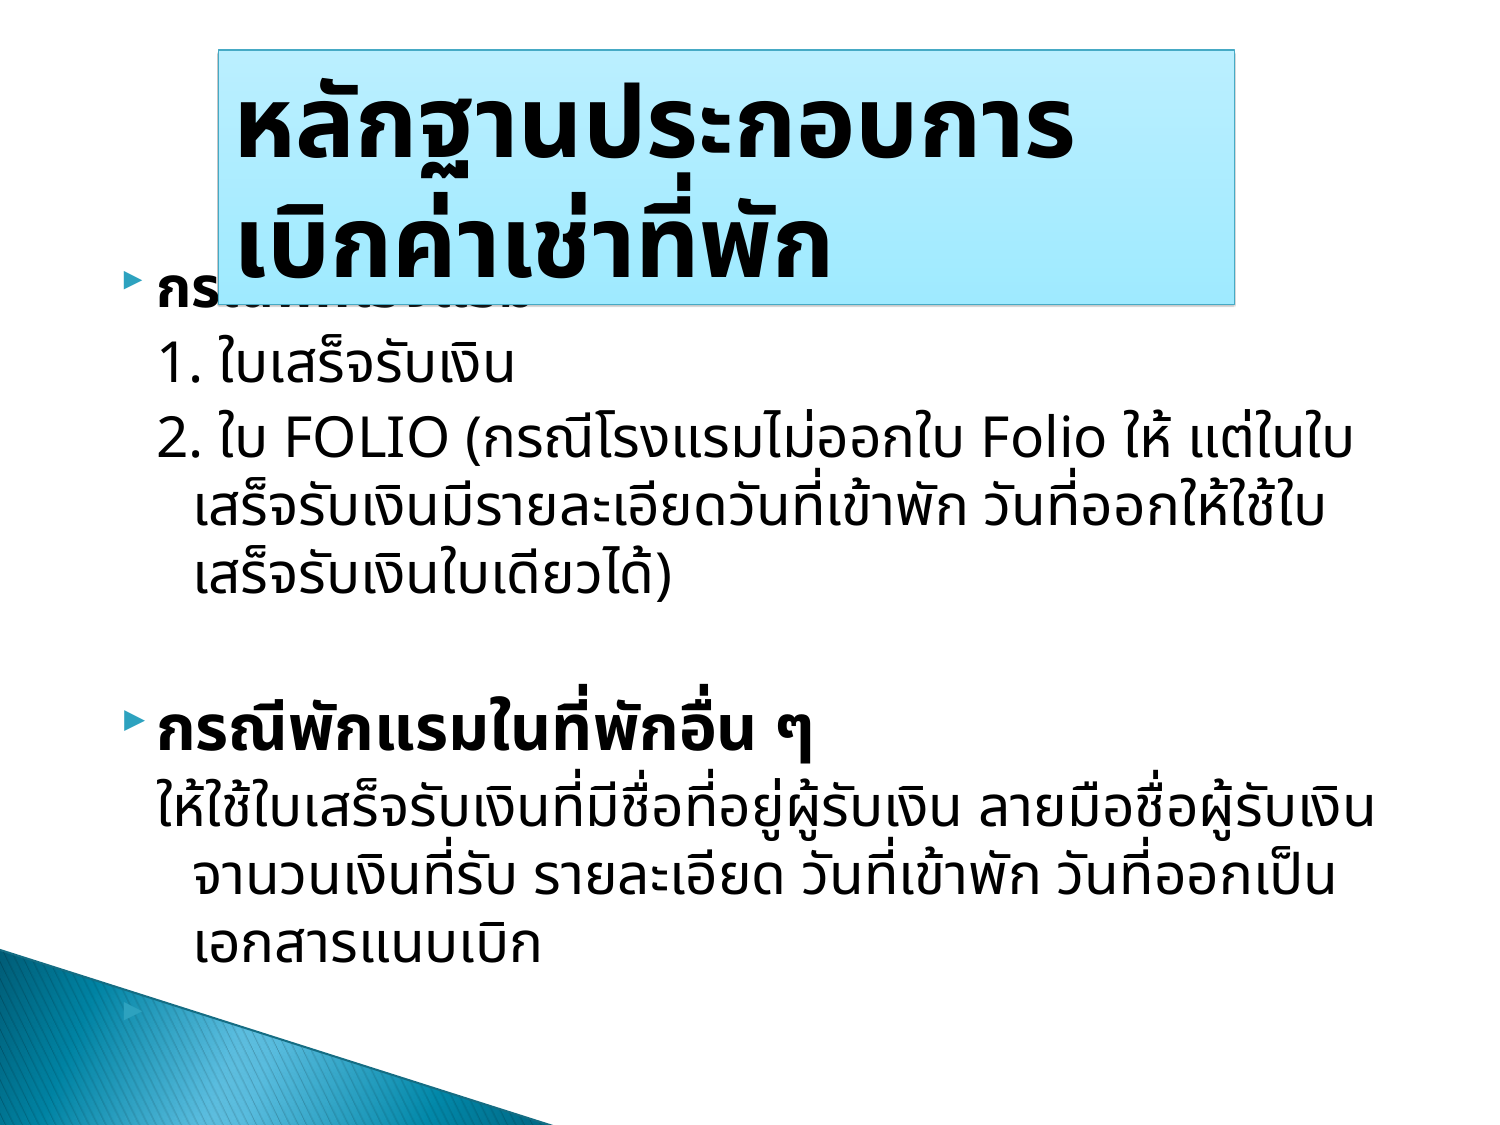

หลักฐานประกอบการเบิกค่าเช่าที่พัก
# กรณีพักโรงแรม
1. ใบเสร็จรับเงิน
2. ใบ FOLIO (กรณีโรงแรมไม่ออกใบ Folio ให้ แต่ในใบเสร็จรับเงินมีรายละเอียดวันที่เข้าพัก วันที่ออกให้ใช้ใบเสร็จรับเงินใบเดียวได้)
กรณีพักแรมในที่พักอื่น ๆ
ให้ใช้ใบเสร็จรับเงินที่มีชื่อที่อยู่ผู้รับเงิน ลายมือชื่อผู้รับเงิน จานวนเงินที่รับ รายละเอียด วันที่เข้าพัก วันที่ออกเป็นเอกสารแนบเบิก